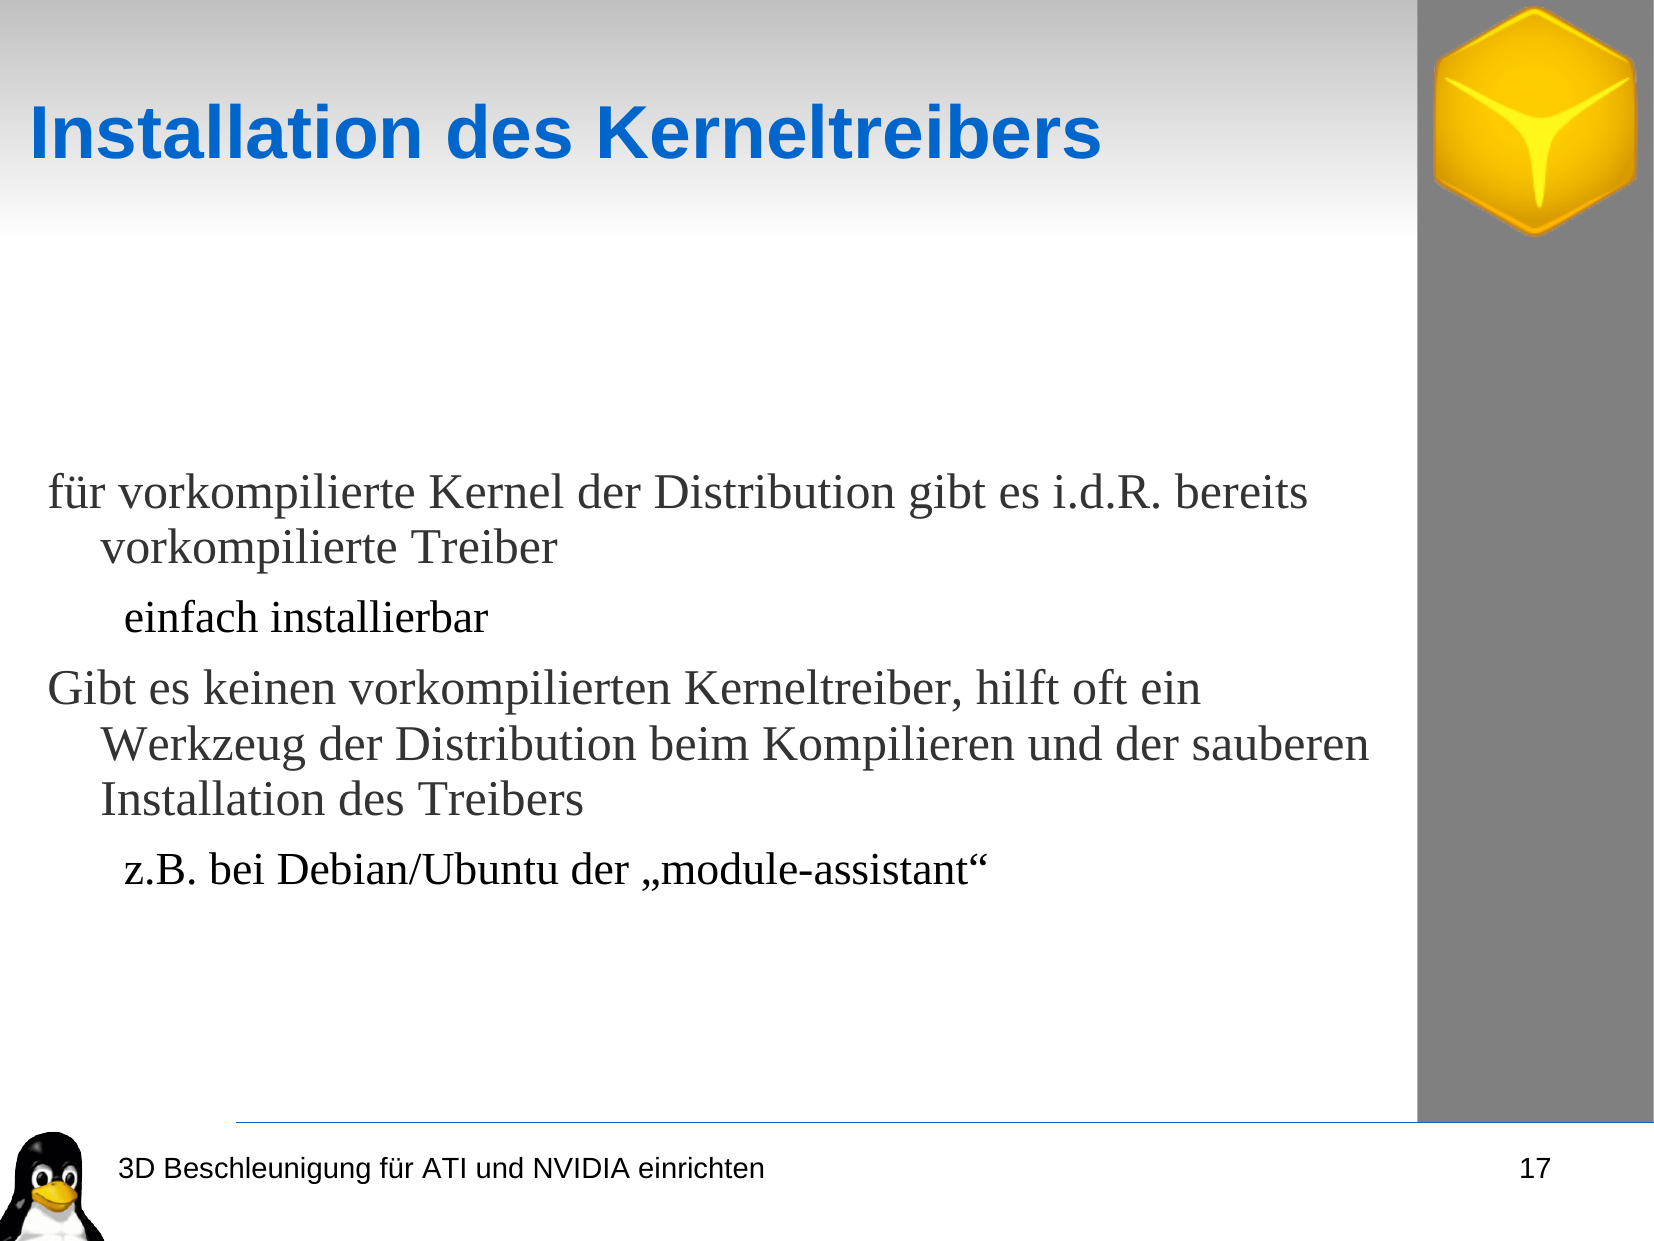

# Installation des Kerneltreibers
für vorkompilierte Kernel der Distribution gibt es i.d.R. bereits vorkompilierte Treiber
einfach installierbar
Gibt es keinen vorkompilierten Kerneltreiber, hilft oft ein Werkzeug der Distribution beim Kompilieren und der sauberen Installation des Treibers
z.B. bei Debian/Ubuntu der „module-assistant“
3D Beschleunigung für ATI und NVIDIA einrichten
17